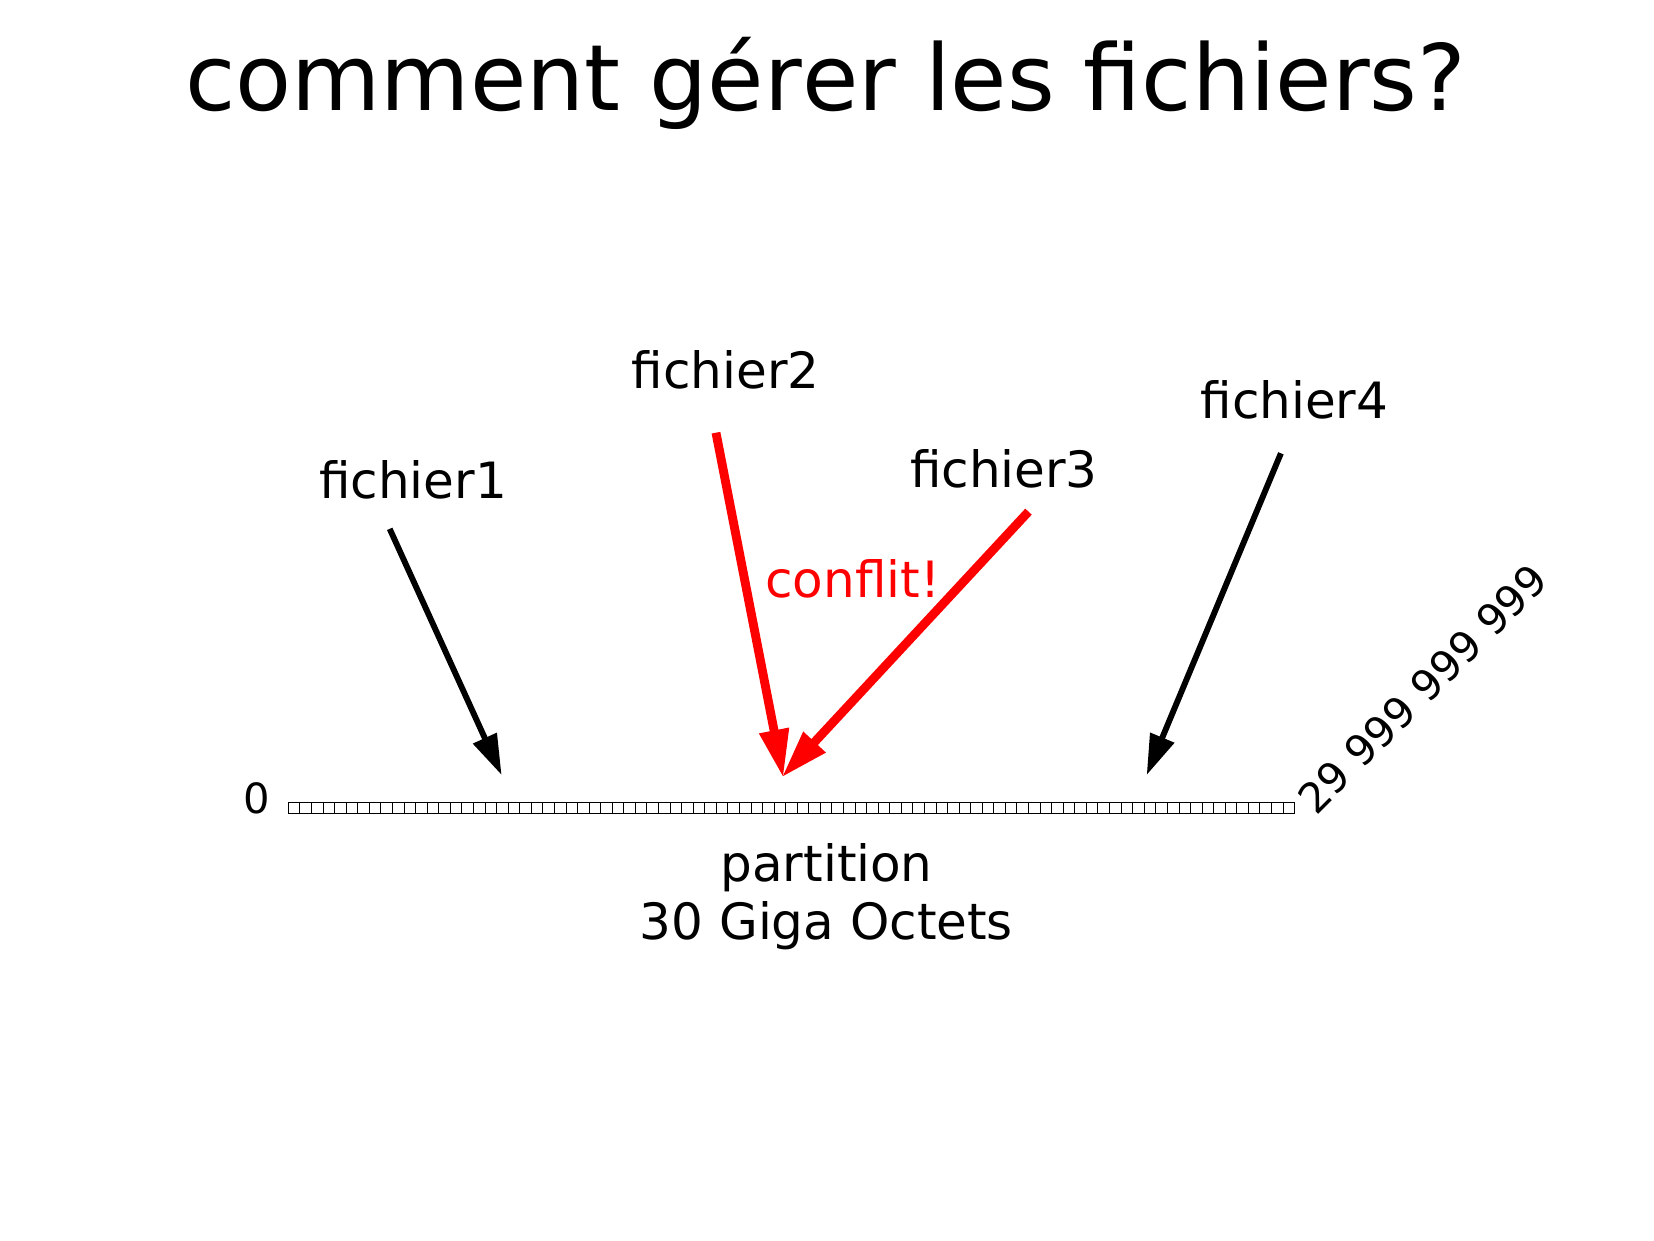

# comment gérer les fichiers?
fichier2
fichier4
fichier3
fichier1
conflit!
29 999 999 999
0
partition
30 Giga Octets